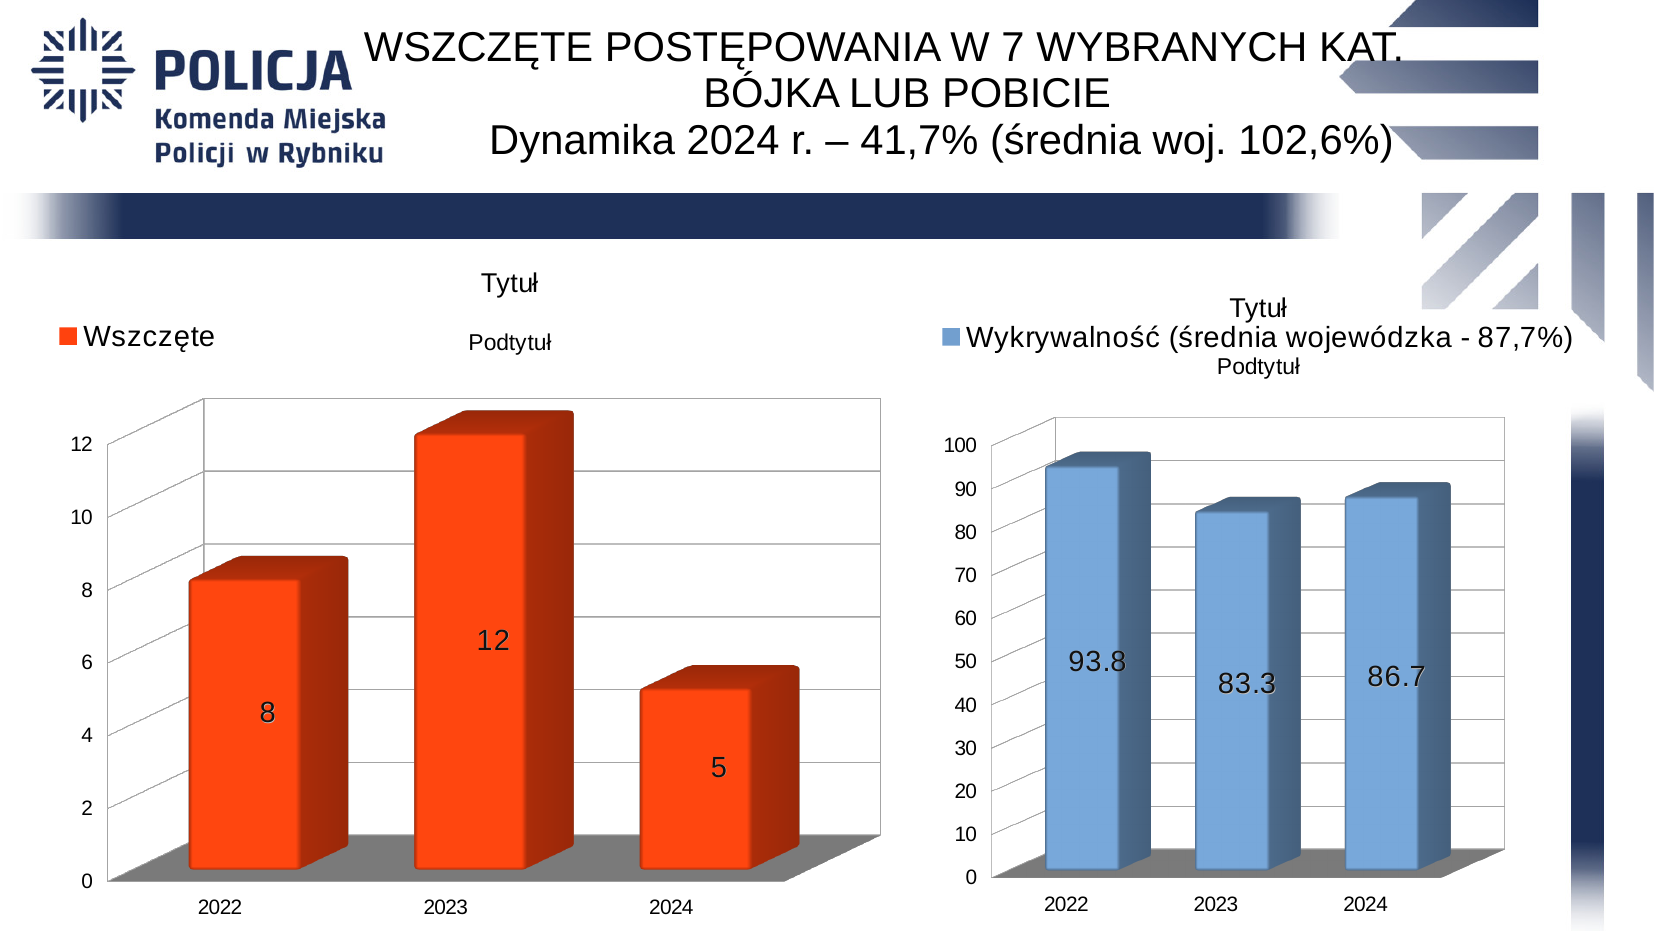

# WSZCZĘTE POSTĘPOWANIA W 7 WYBRANYCH KAT. BÓJKA LUB POBICIE Dynamika 2024 r. – 41,7% (średnia woj. 102,6%)
[unsupported chart]
[unsupported chart]